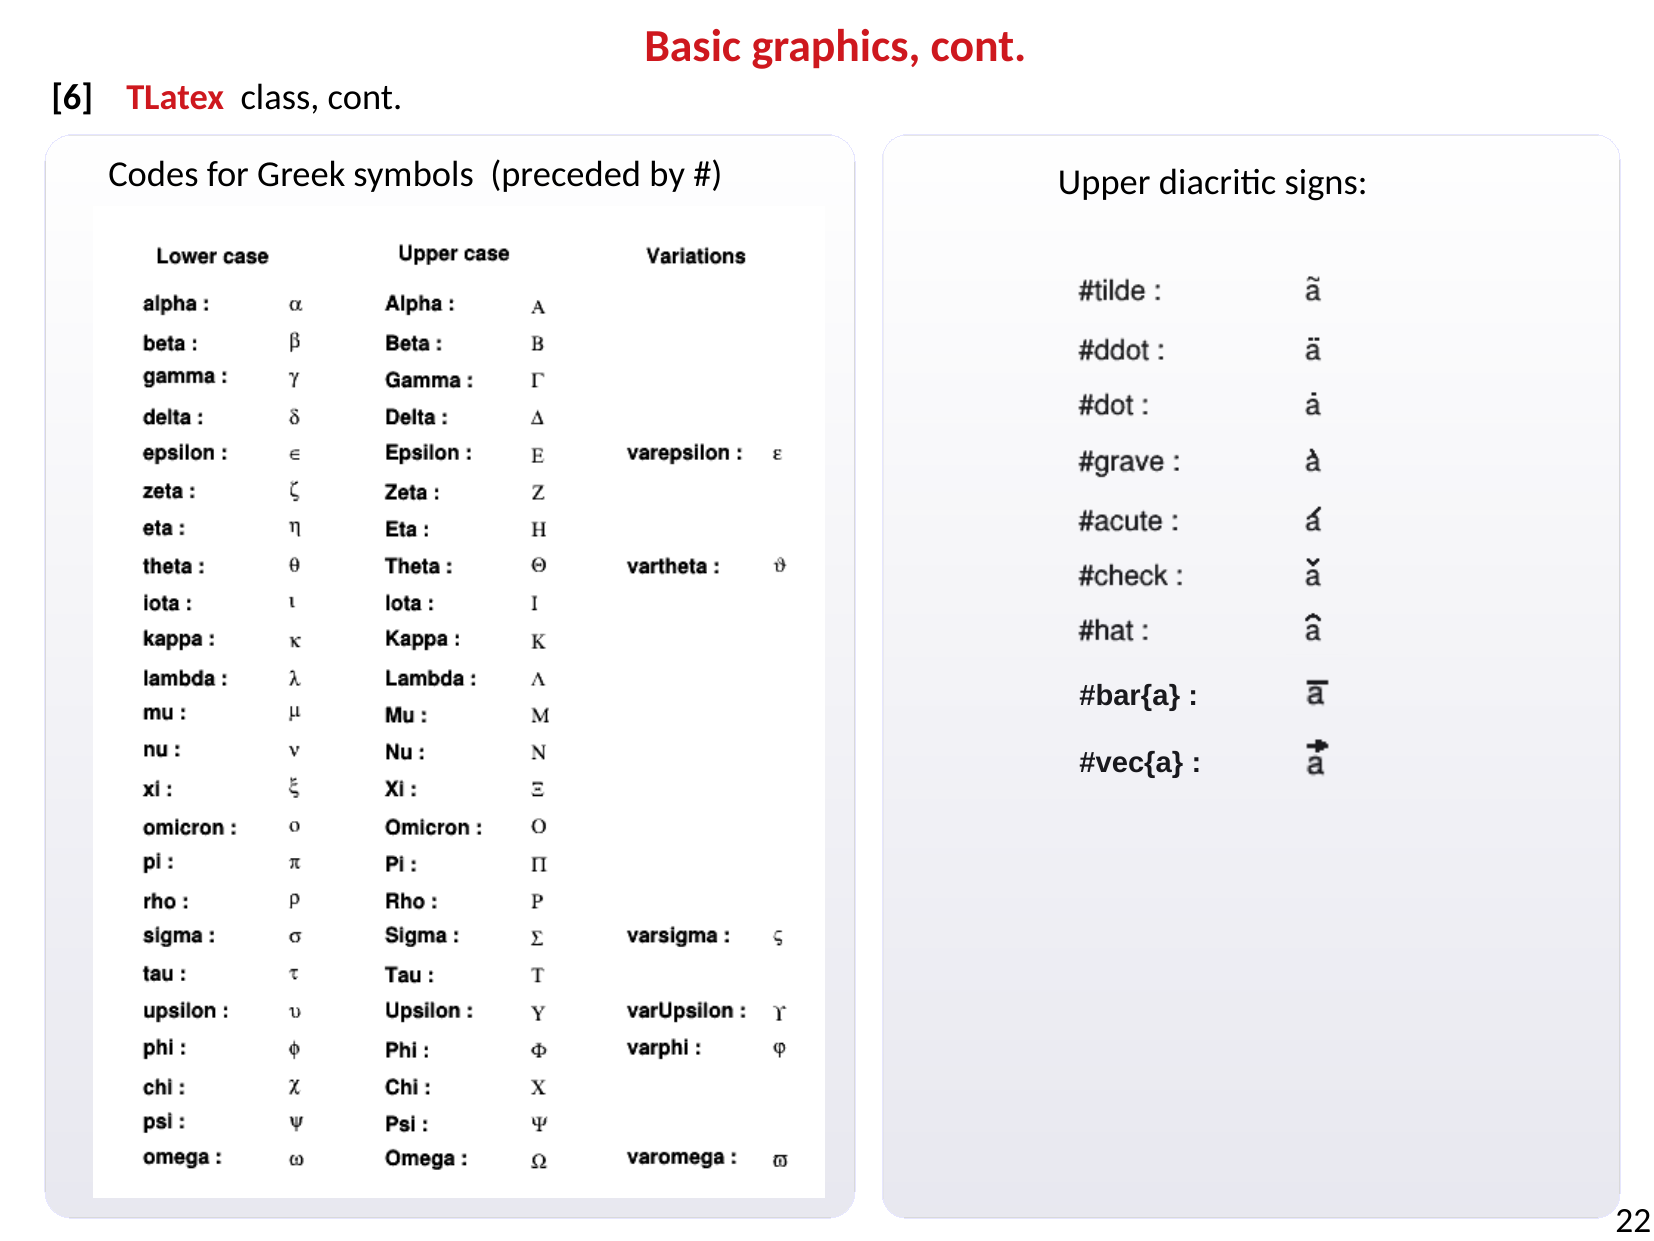

Basic graphics, cont.
[6]	TLatex class, cont.
Codes for Greek symbols (preceded by #)
Upper diacritic signs:
#bar{a} :
#vec{a} :